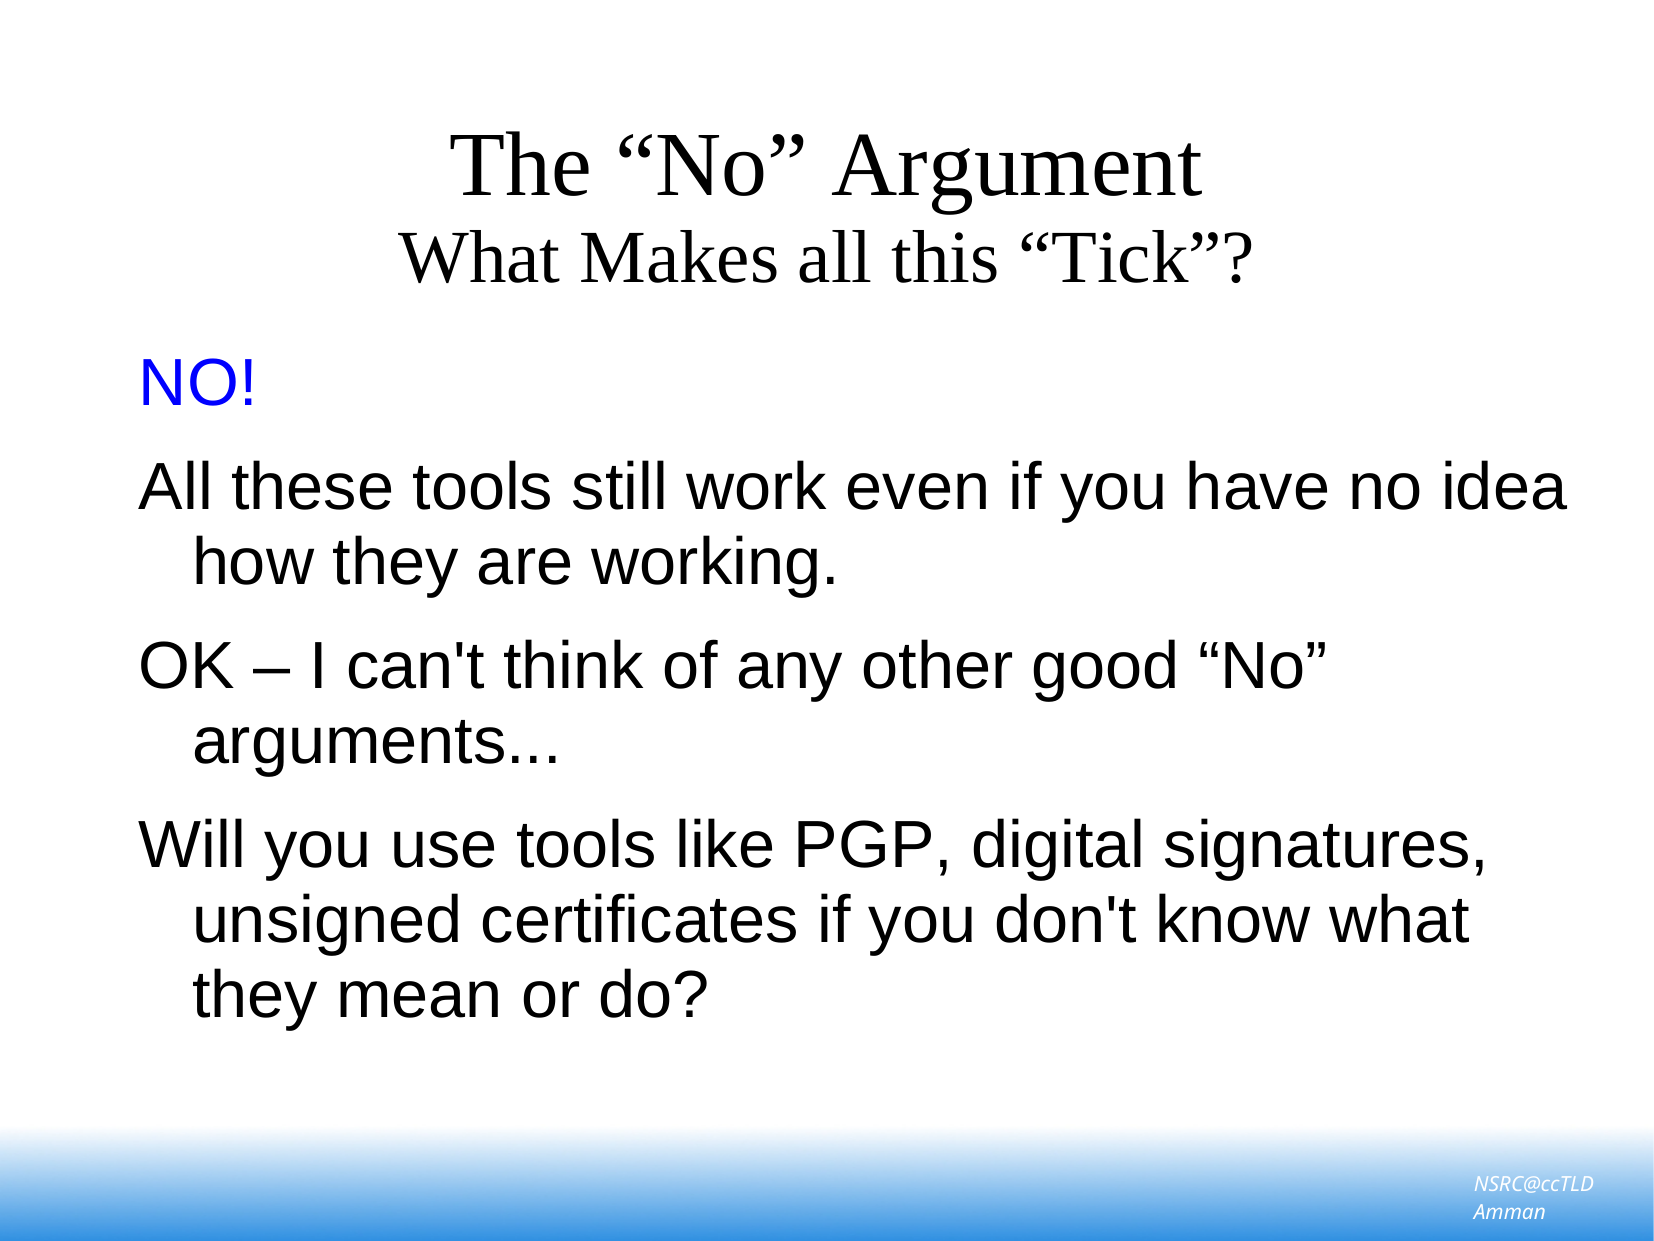

# The “No” Argument What Makes all this “Tick”?
NO!
All these tools still work even if you have no idea how they are working.
OK – I can't think of any other good “No” arguments...
Will you use tools like PGP, digital signatures, unsigned certificates if you don't know what they mean or do?